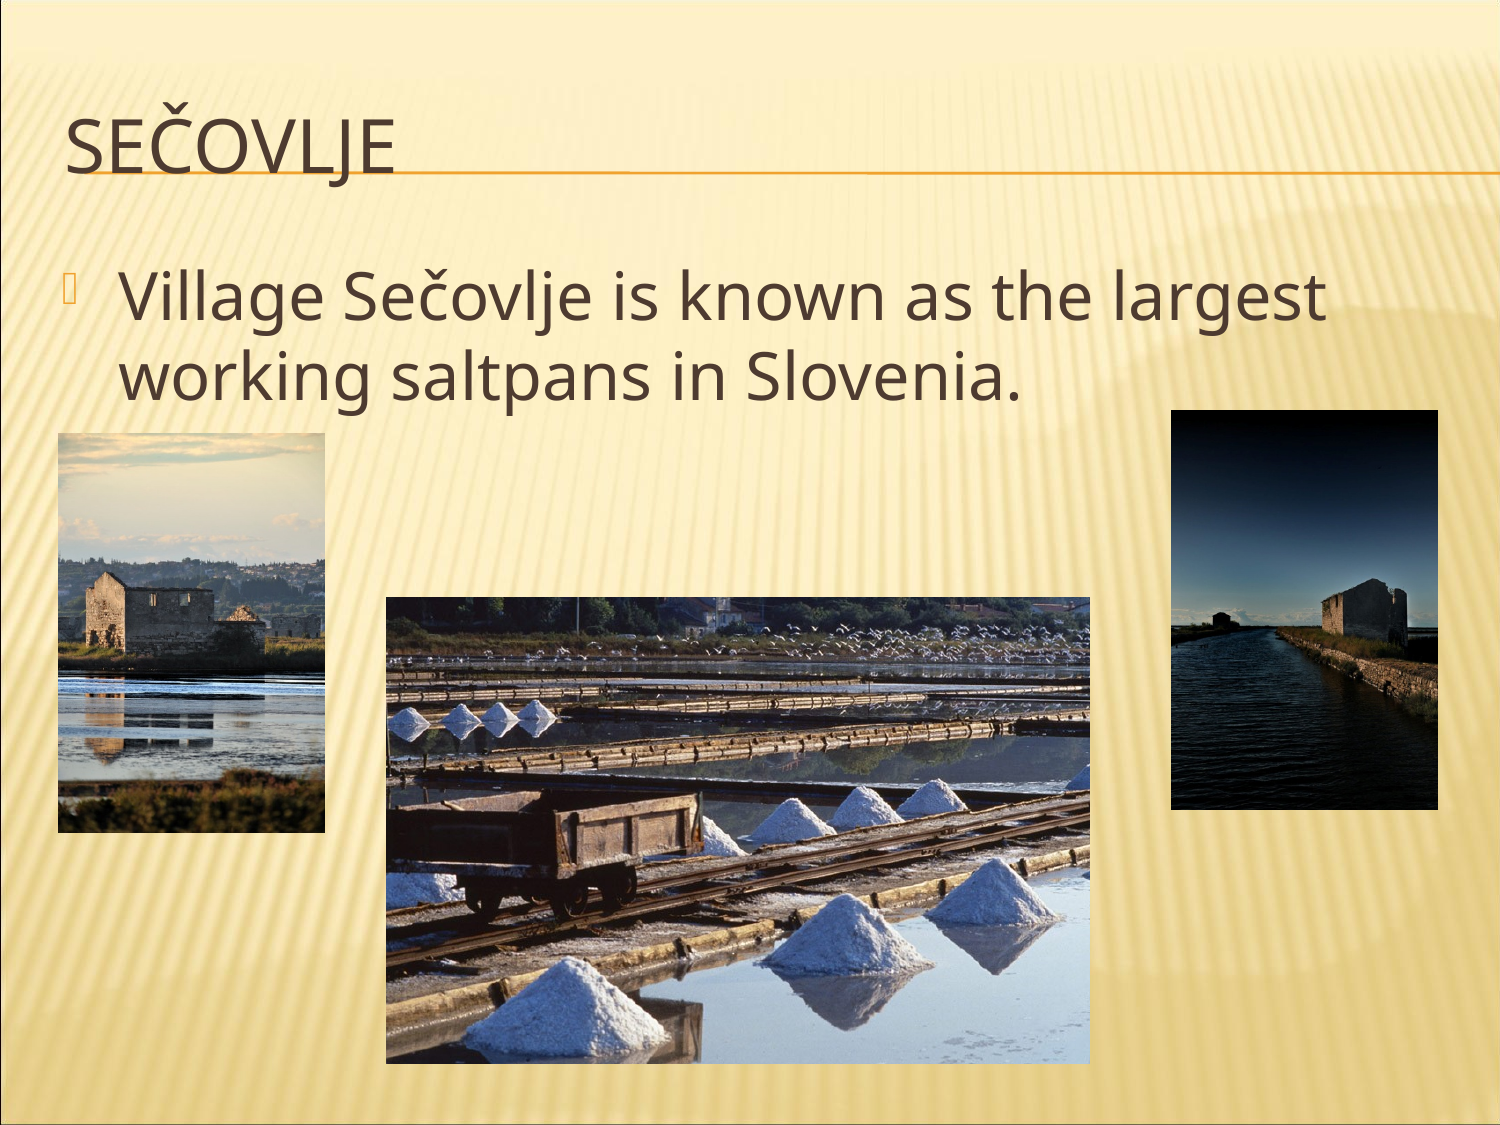

# sečovlje
Village Sečovlje is known as the largest working saltpans in Slovenia.